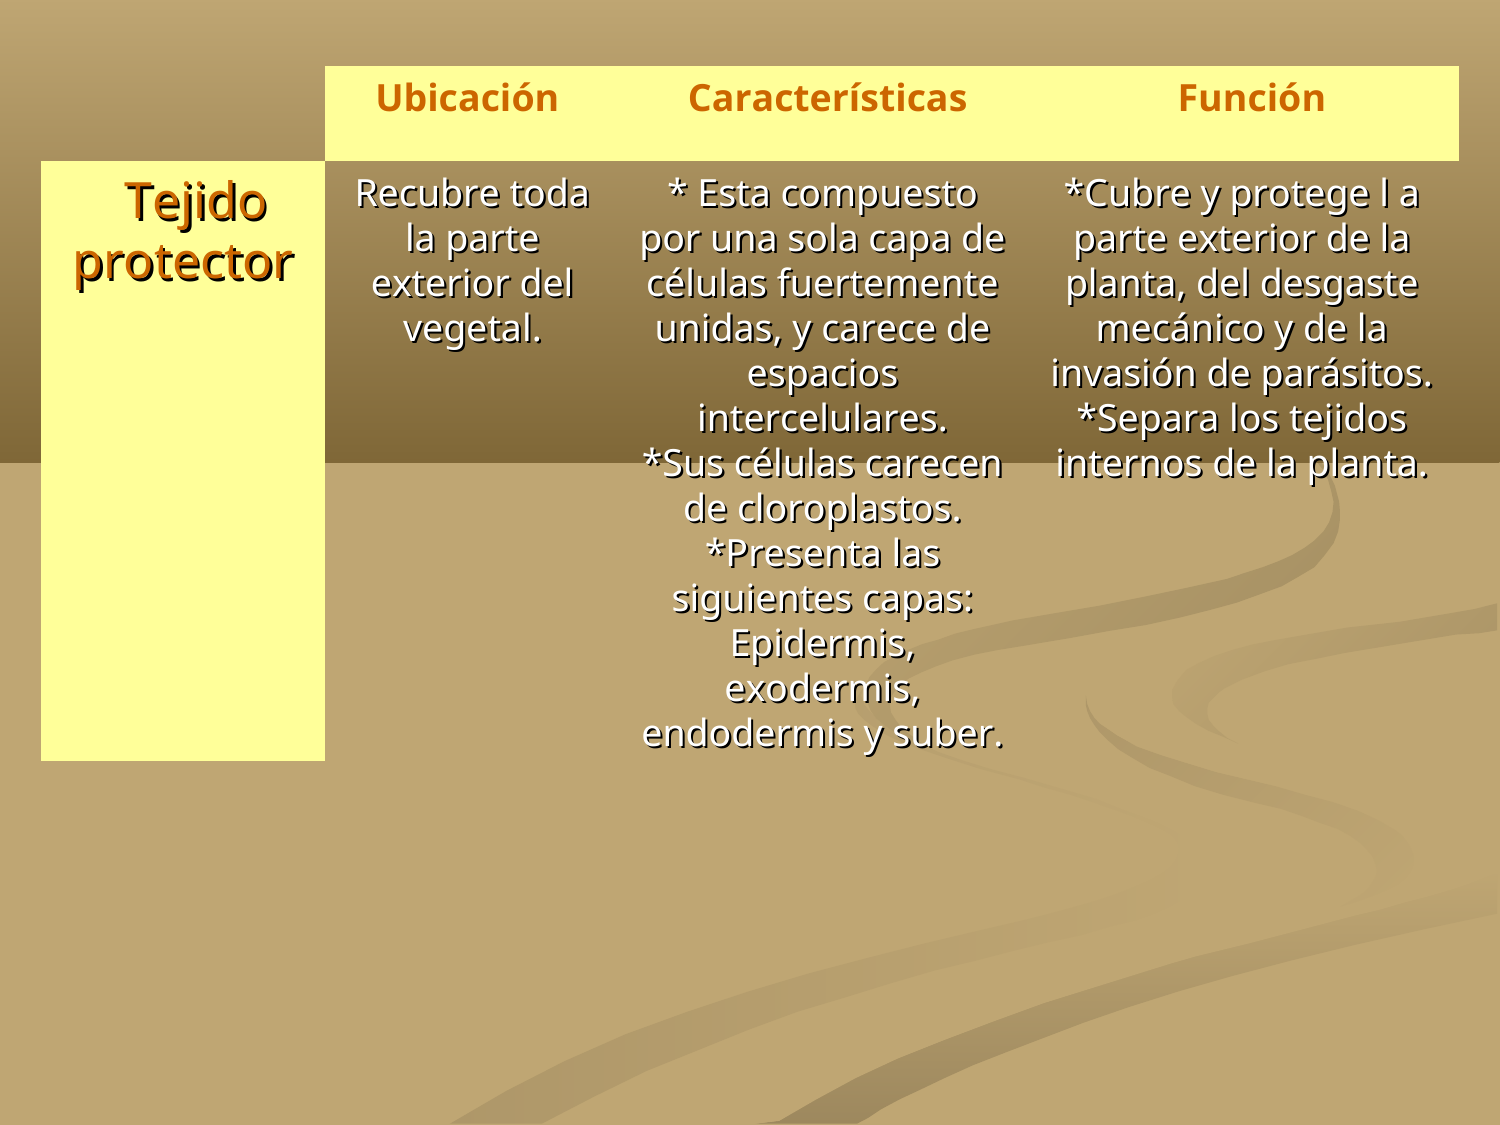

| | Ubicación | Características | Función |
| --- | --- | --- | --- |
| Tejido protector | Recubre toda la parte exterior del vegetal. | \* Esta compuesto por una sola capa de células fuertemente unidas, y carece de espacios intercelulares. \*Sus células carecen de cloroplastos. \*Presenta las siguientes capas: Epidermis, exodermis, endodermis y suber. | \*Cubre y protege l a parte exterior de la planta, del desgaste mecánico y de la invasión de parásitos. \*Separa los tejidos internos de la planta. |
| --- | --- | --- | --- |